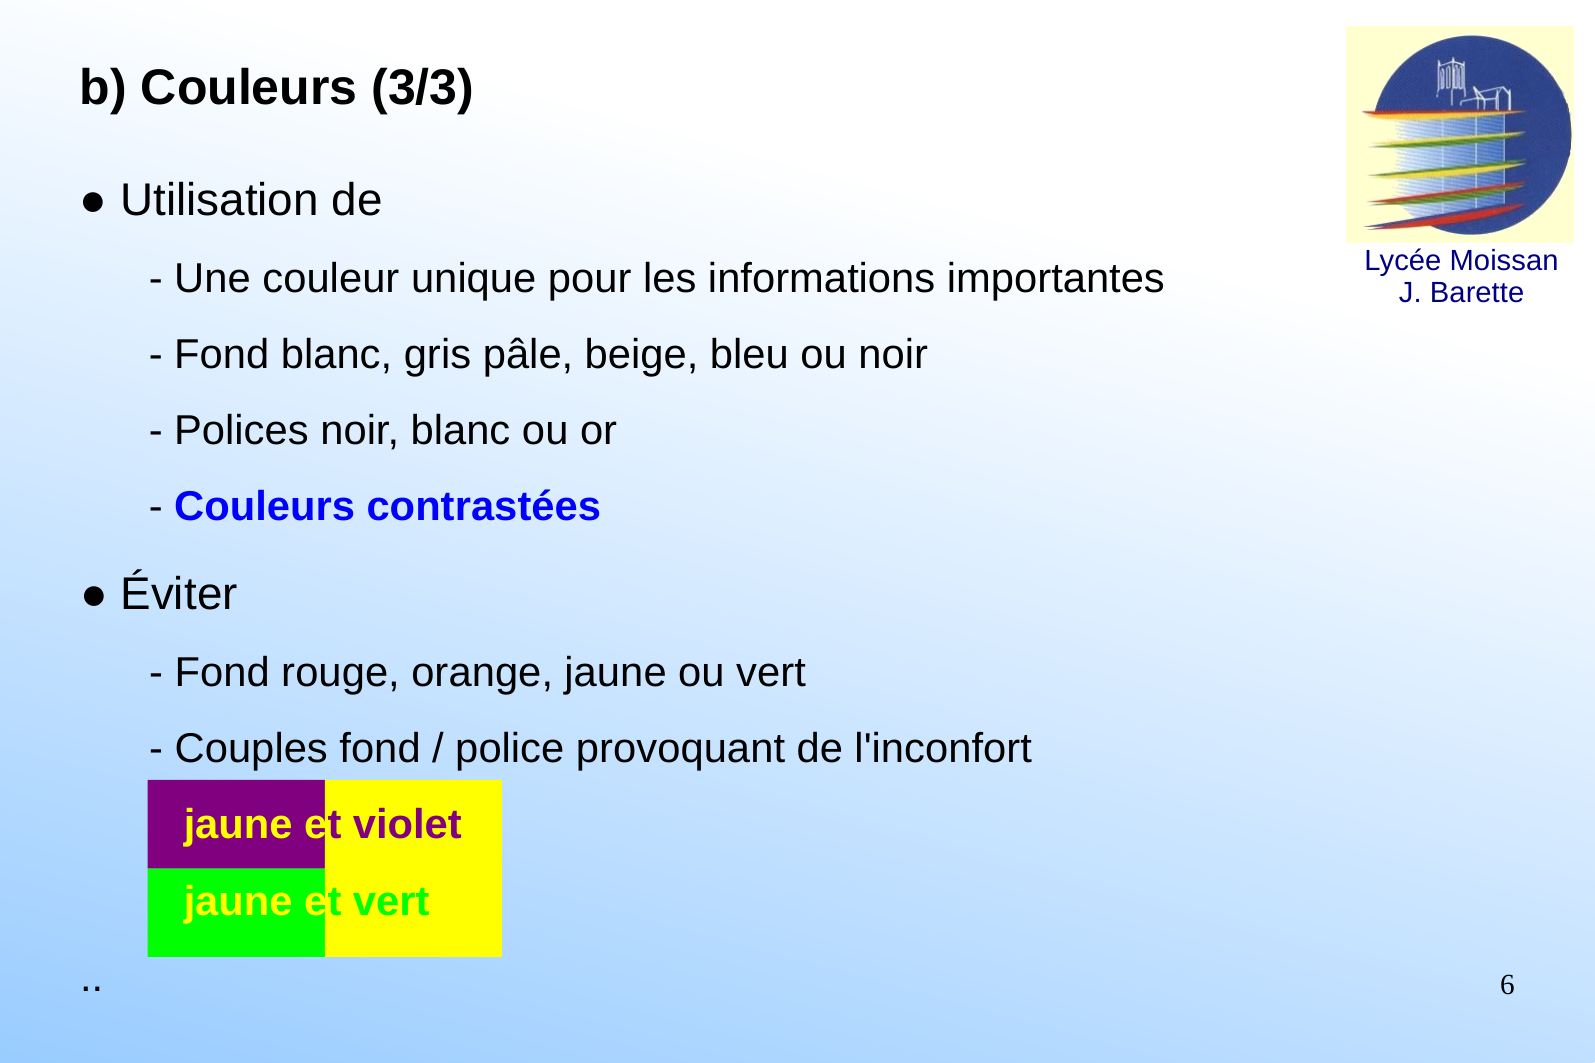

Lycée Moissan
J. Barette
# b) Couleurs (3/3)
● Utilisation de
 - Une couleur unique pour les informations importantes
 - Fond blanc, gris pâle, beige, bleu ou noir
 - Polices noir, blanc ou or
 - Couleurs contrastées
● Éviter
 - Fond rouge, orange, jaune ou vert
 - Couples fond / police provoquant de l'inconfort
 jaune et violet
 jaune et vert
..
6